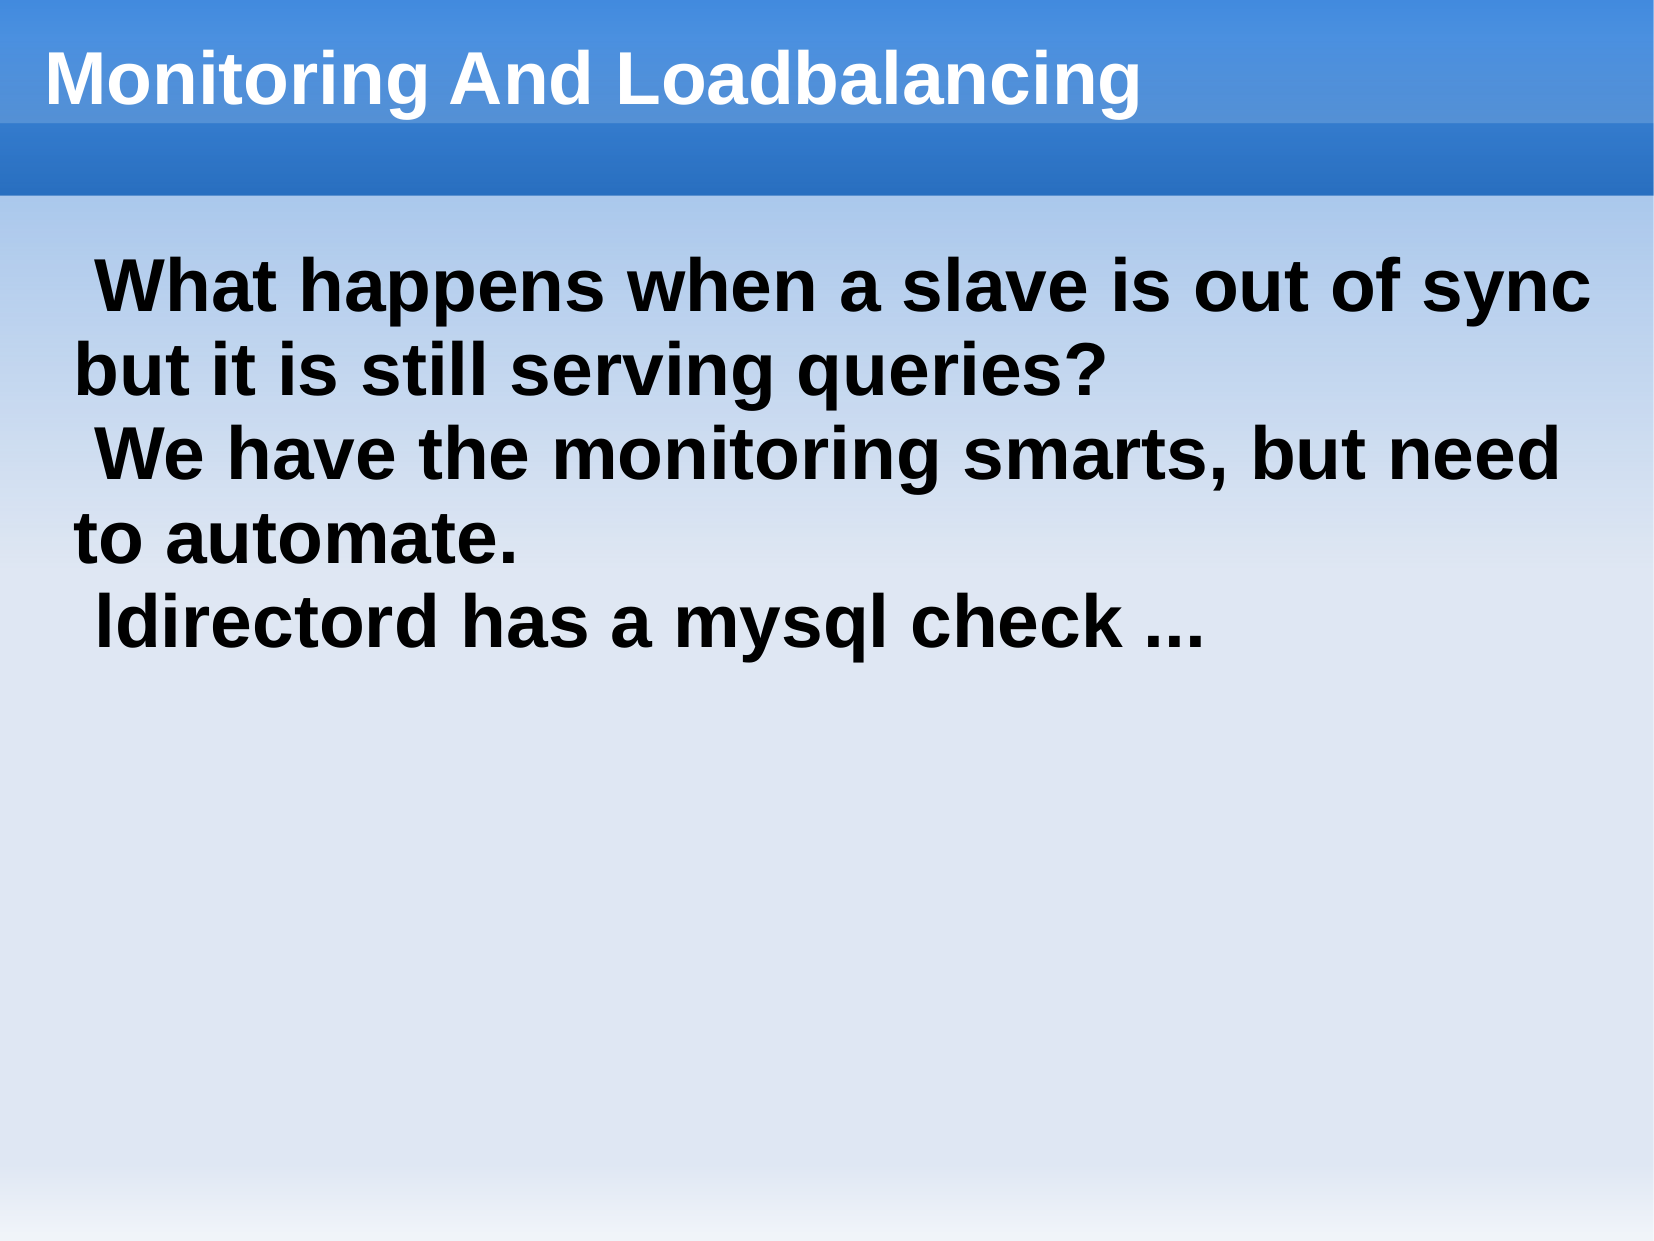

Monitoring And Loadbalancing
 What happens when a slave is out of sync but it is still serving queries?
 We have the monitoring smarts, but need to automate.
 ldirectord has a mysql check ...